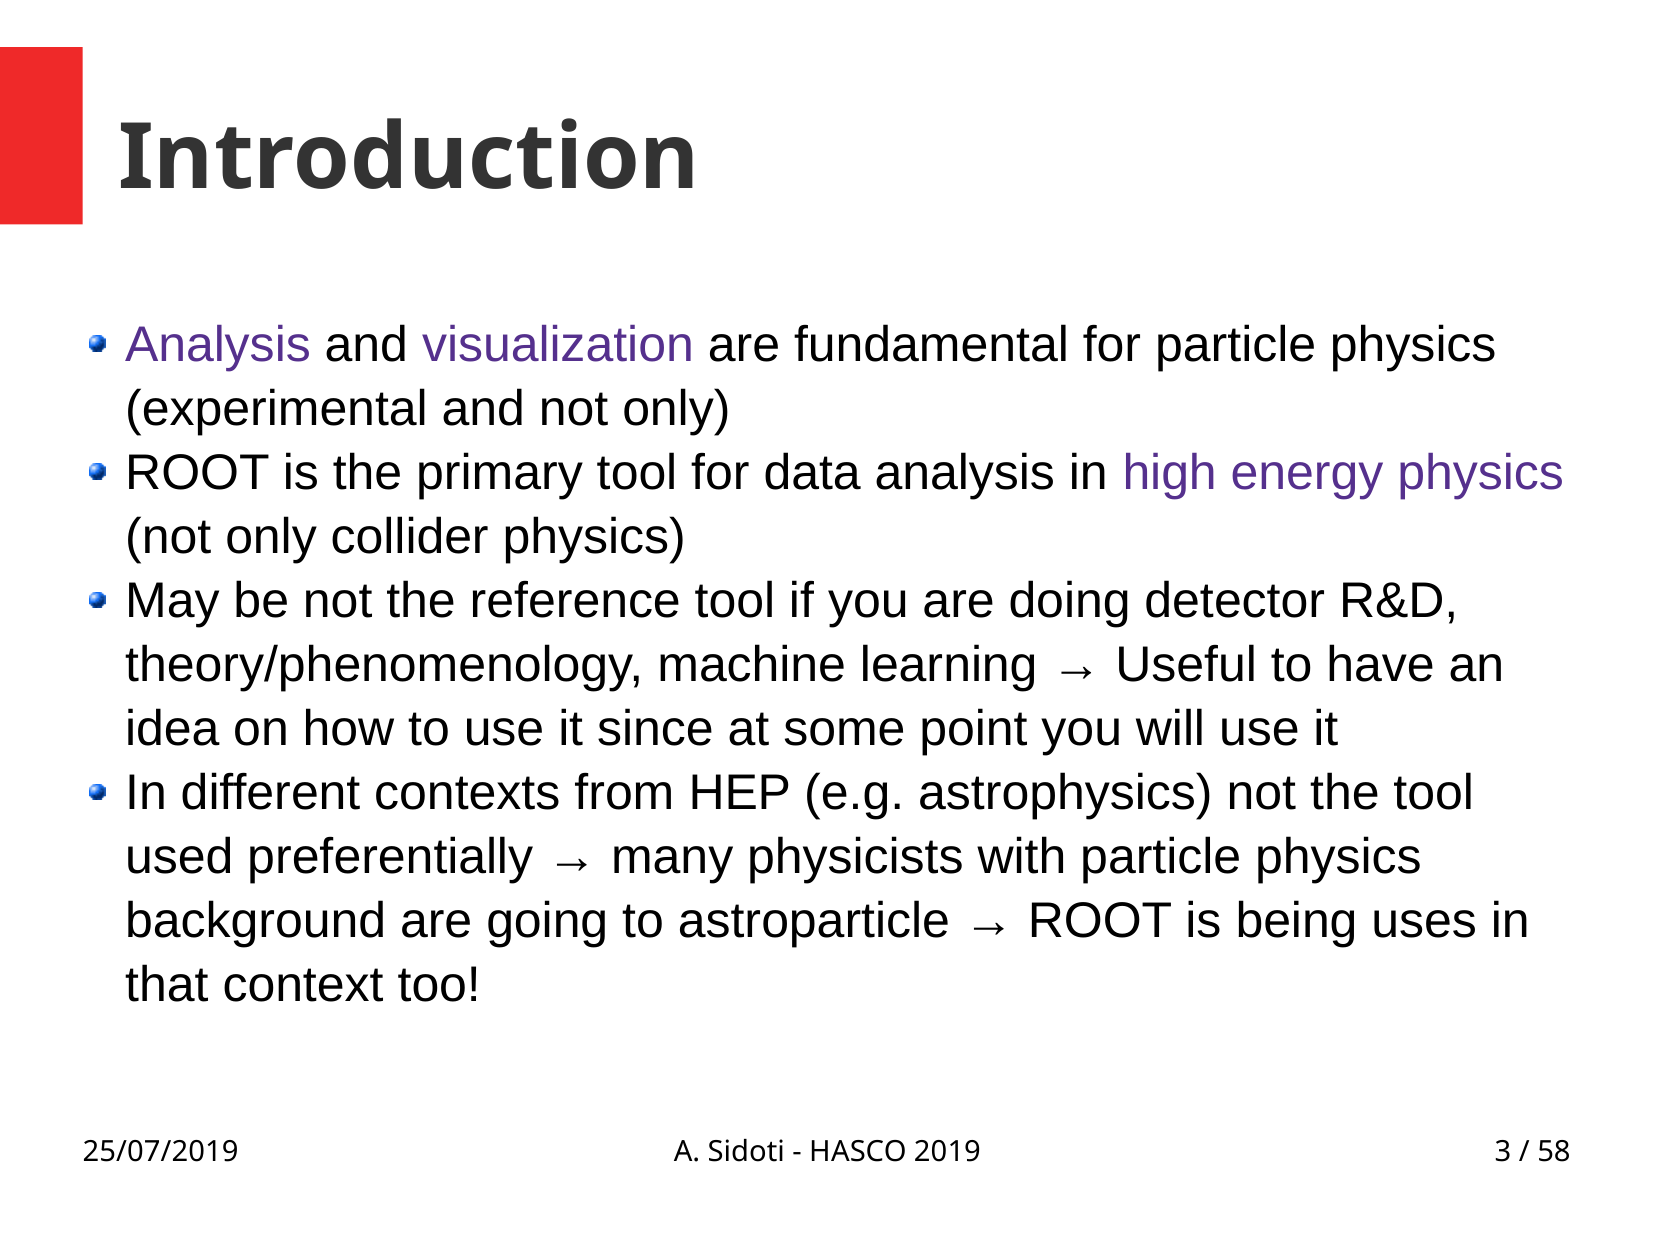

# Introduction
Analysis and visualization are fundamental for particle physics (experimental and not only)
ROOT is the primary tool for data analysis in high energy physics (not only collider physics)
May be not the reference tool if you are doing detector R&D, theory/phenomenology, machine learning → Useful to have an idea on how to use it since at some point you will use it
In different contexts from HEP (e.g. astrophysics) not the tool used preferentially → many physicists with particle physics background are going to astroparticle → ROOT is being uses in that context too!
25/07/2019
A. Sidoti - HASCO 2019
3